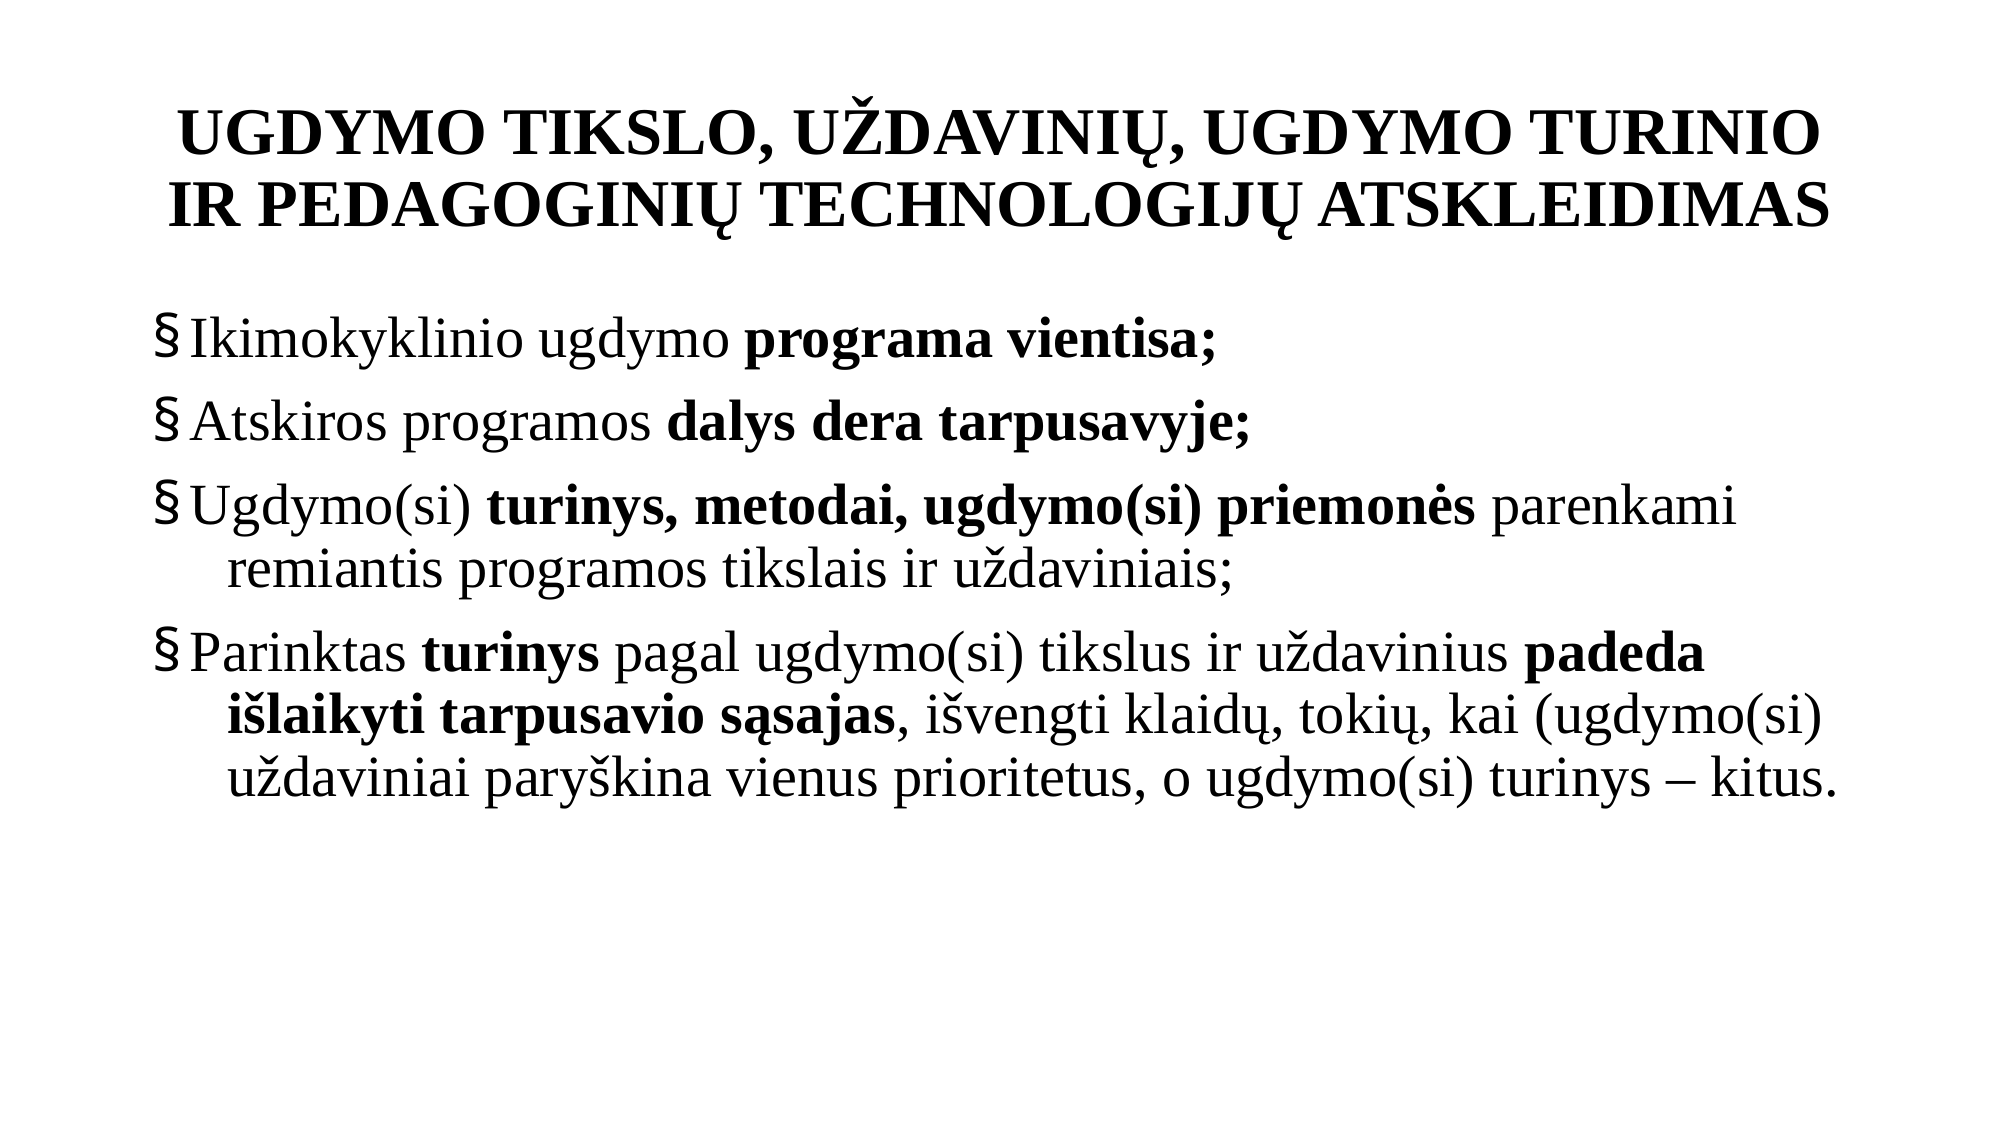

# UGDYMO TIKSLO, UŽDAVINIŲ, UGDYMO TURINIO IR PEDAGOGINIŲ TECHNOLOGIJŲ ATSKLEIDIMAS
Ikimokyklinio ugdymo programa vientisa;
Atskiros programos dalys dera tarpusavyje;
Ugdymo(si) turinys, metodai, ugdymo(si) priemonės parenkami remiantis programos tikslais ir uždaviniais;
Parinktas turinys pagal ugdymo(si) tikslus ir uždavinius padeda išlaikyti tarpusavio sąsajas, išvengti klaidų, tokių, kai (ugdymo(si) uždaviniai paryškina vienus prioritetus, o ugdymo(si) turinys – kitus.